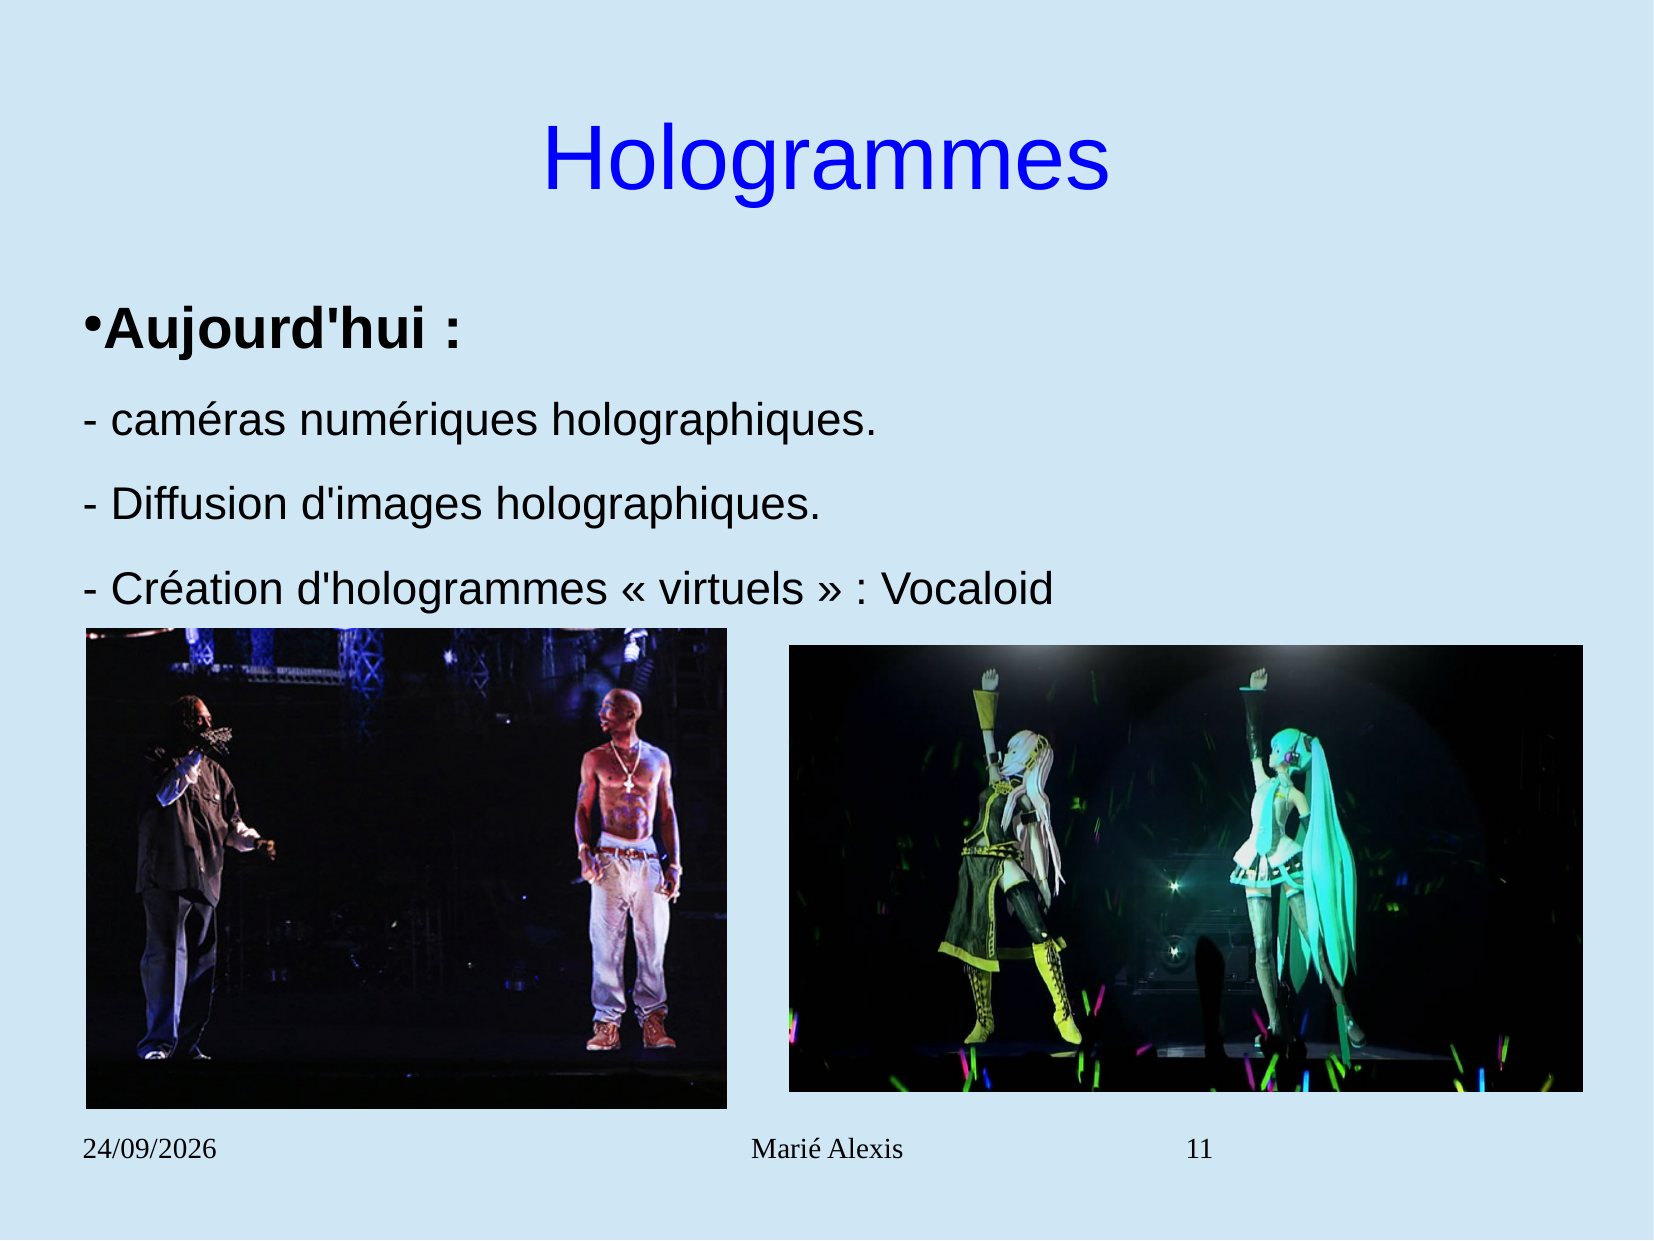

# Hologrammes
Aujourd'hui :
- caméras numériques holographiques.
- Diffusion d'images holographiques.
- Création d'hologrammes « virtuels » : Vocaloid
Marié Alexis